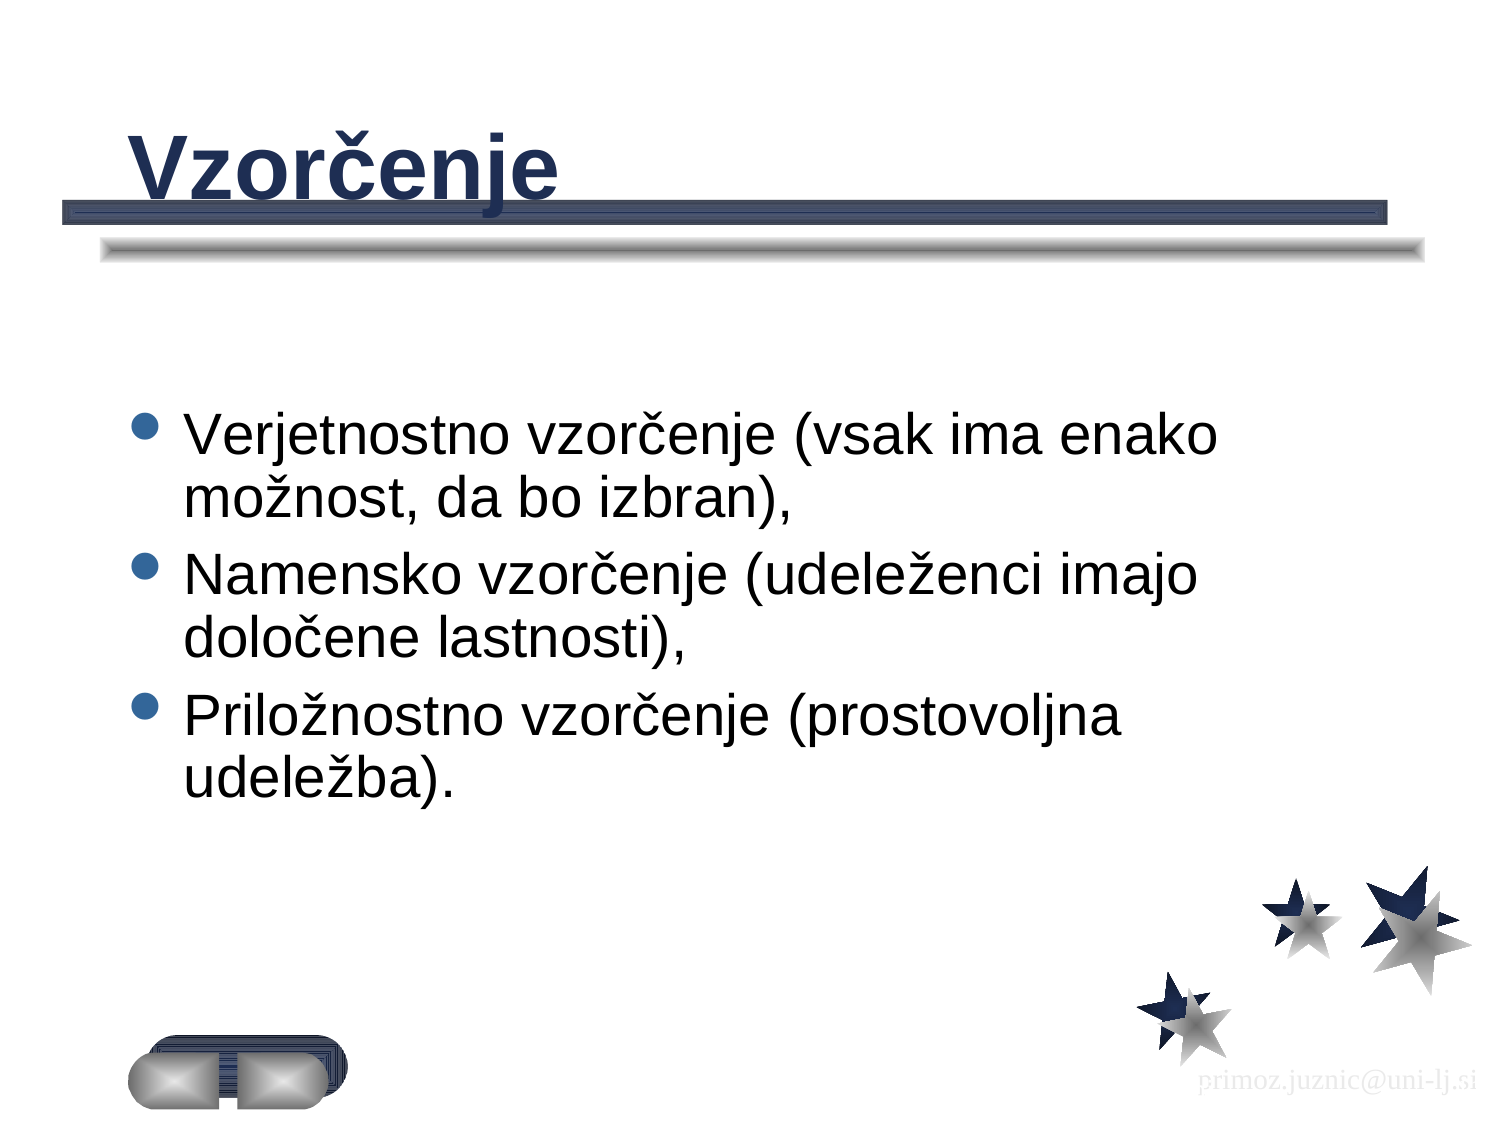

# Vzorčenje
Verjetnostno vzorčenje (vsak ima enako možnost, da bo izbran),
Namensko vzorčenje (udeleženci imajo določene lastnosti),
Priložnostno vzorčenje (prostovoljna udeležba).
Primoz Juznic, BINK, FF, Univerza v Ljubljani